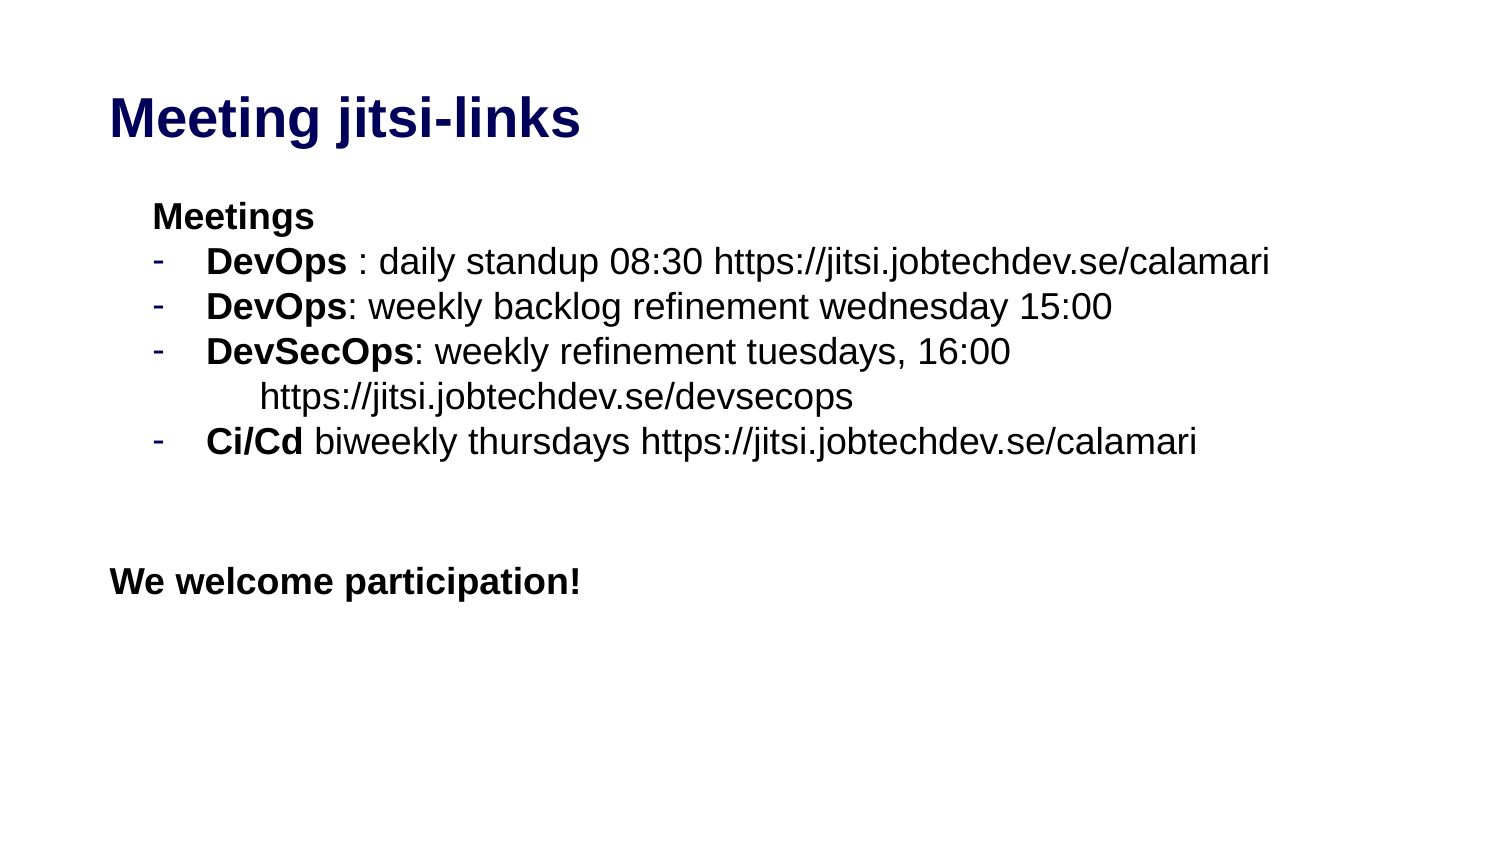

# Meeting jitsi-links
Meetings
DevOps : daily standup 08:30 https://jitsi.jobtechdev.se/calamari
DevOps: weekly backlog refinement wednesday 15:00
DevSecOps: weekly refinement tuesdays, 16:00 https://jitsi.jobtechdev.se/devsecops
Ci/Cd biweekly thursdays https://jitsi.jobtechdev.se/calamari
We welcome participation!